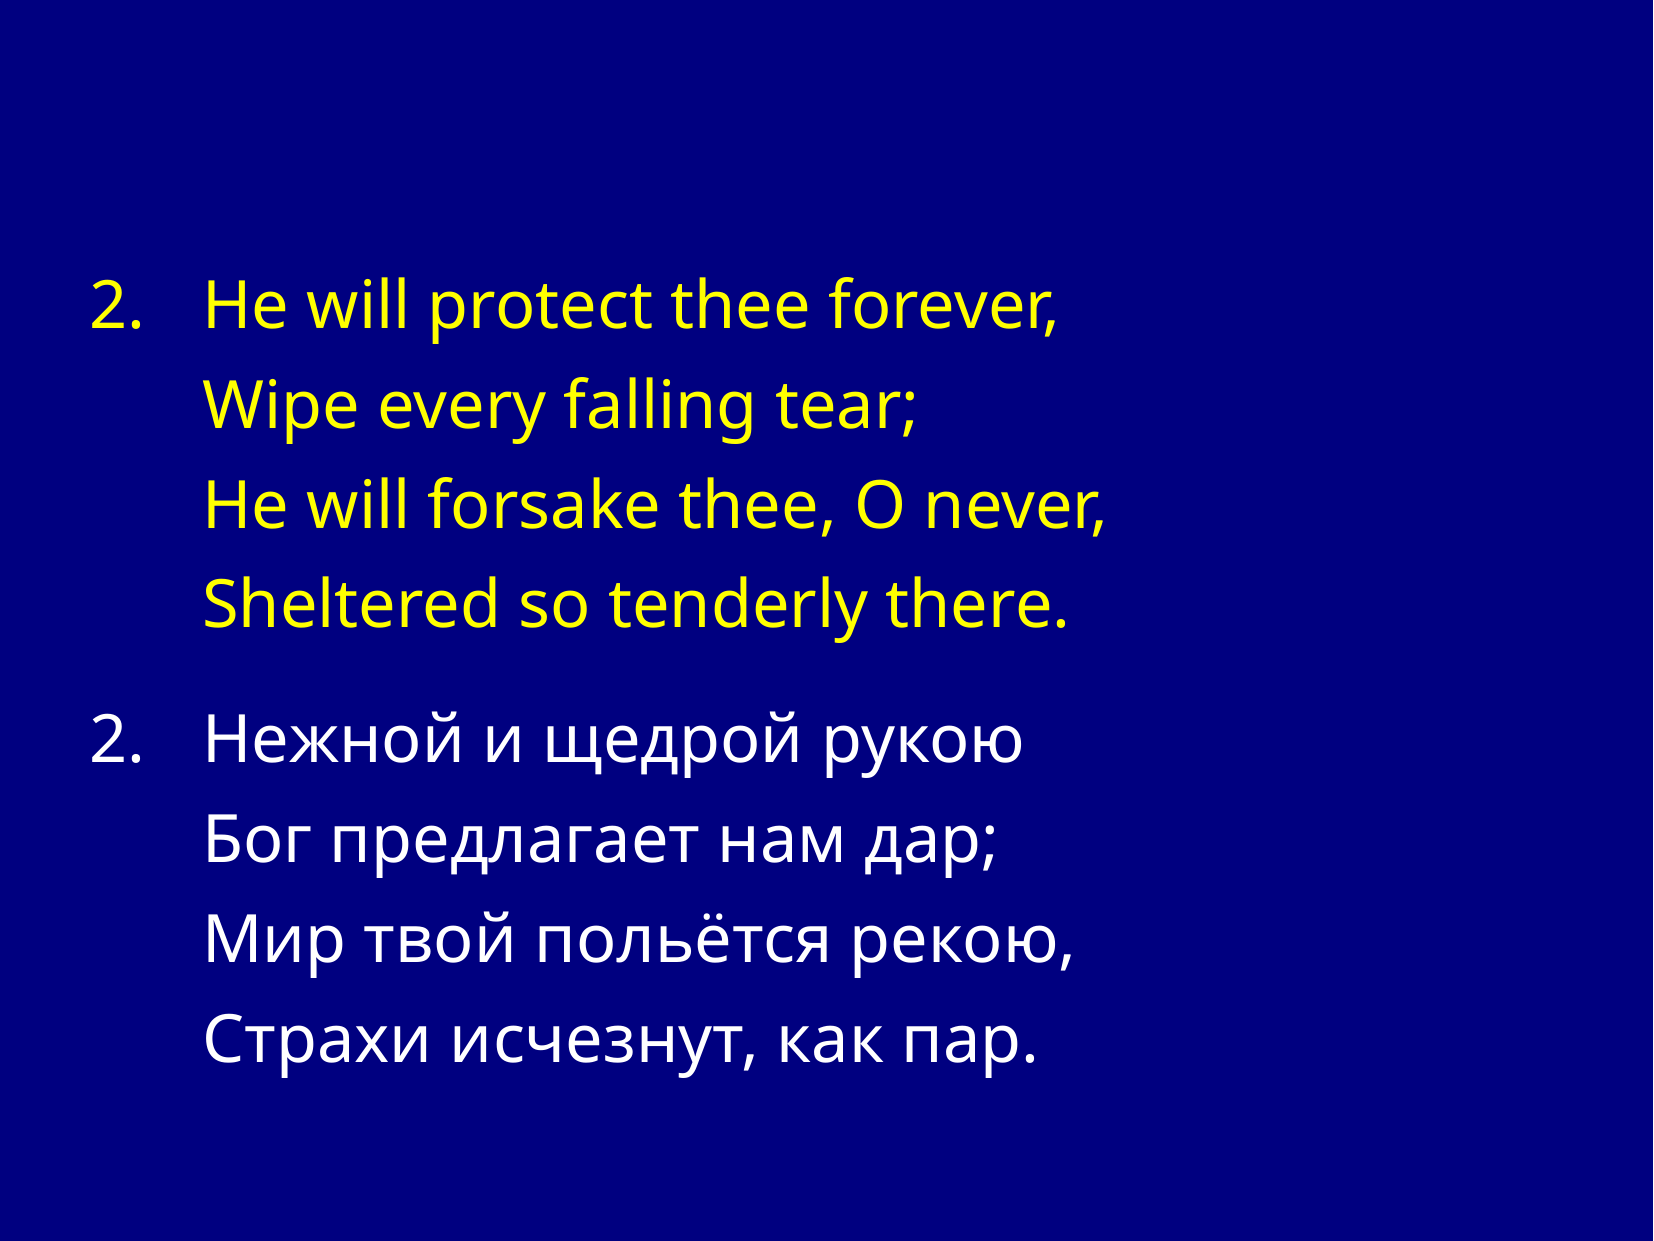

2.	He will protect thee forever,
	Wipe every falling tear;
	He will forsake thee, O never,
	Sheltered so tenderly there.
2.	Нежной и щедрой рукою
	Бог предлагает нам дар;
	Мир твой польётся рекою,
	Страхи исчезнут, как пар.